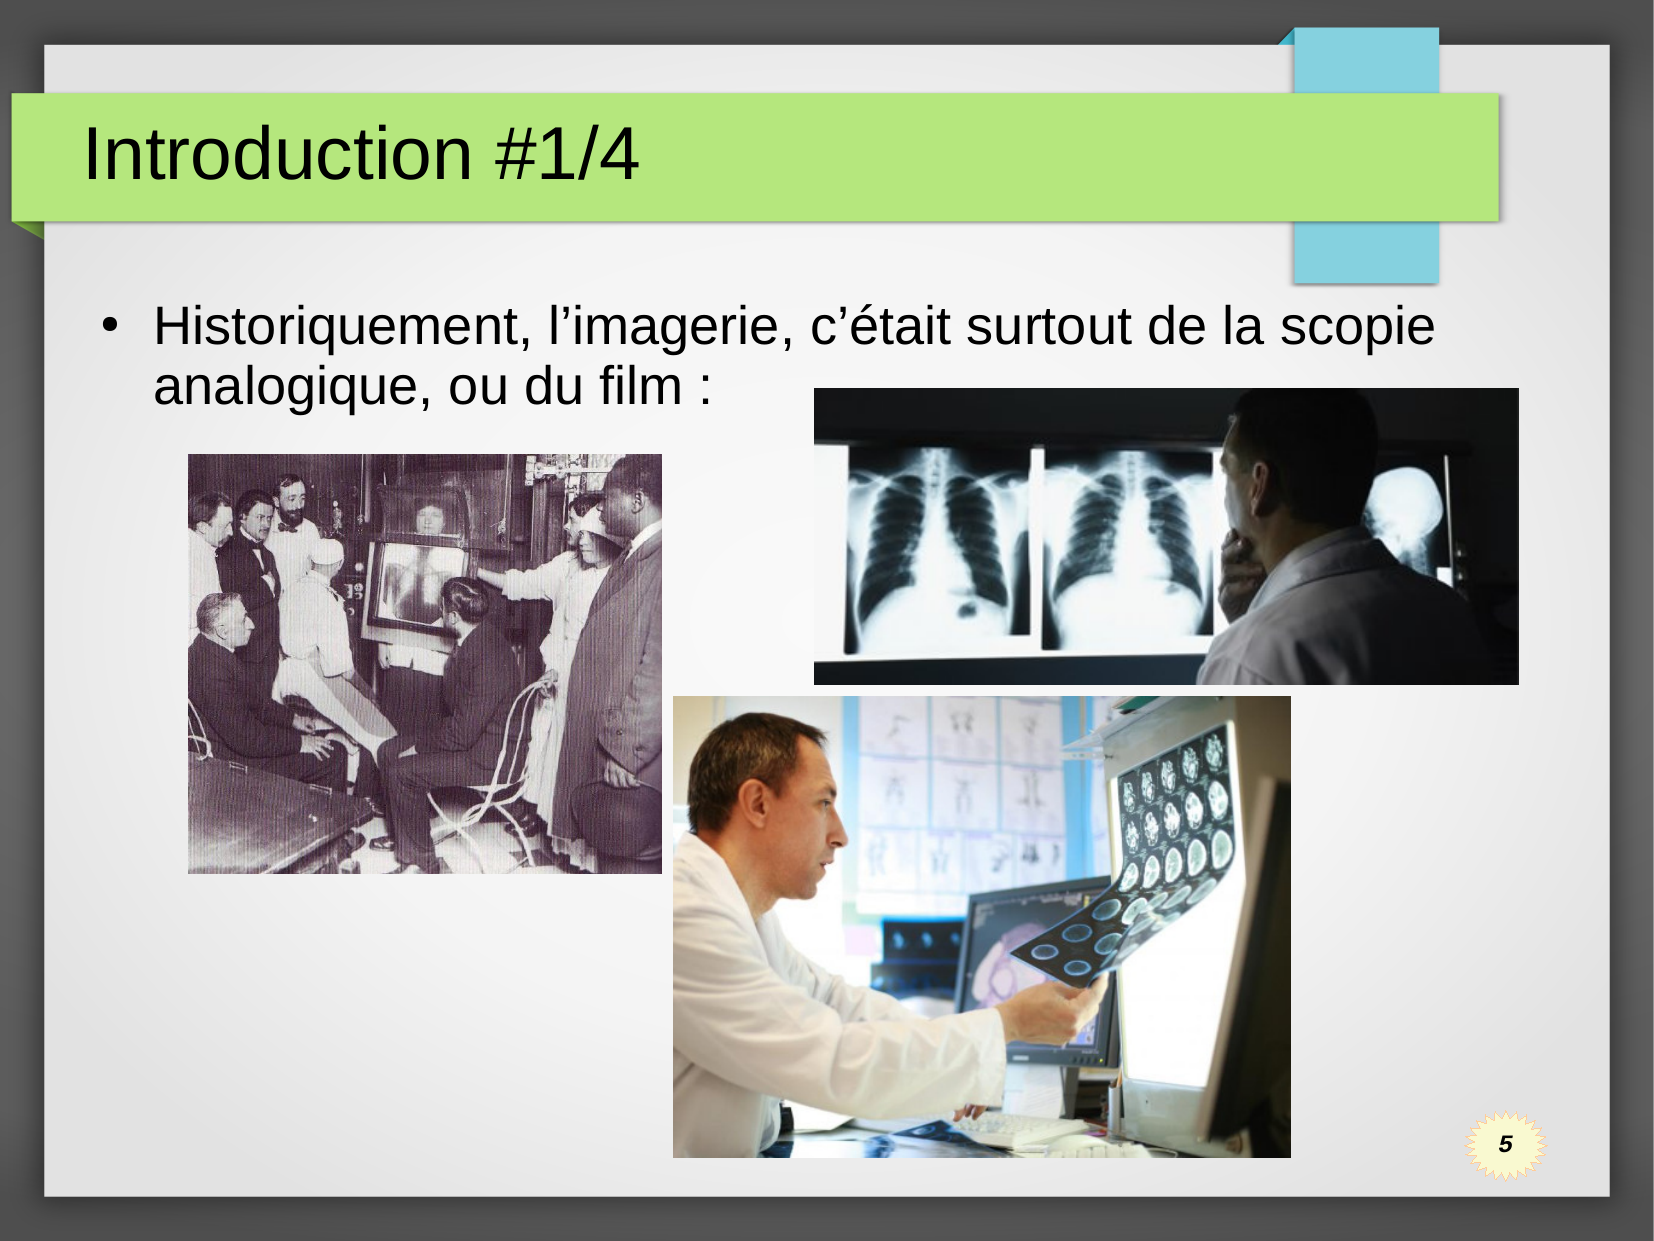

# Introduction #1/4
Historiquement, l’imagerie, c’était surtout de la scopie analogique, ou du film :